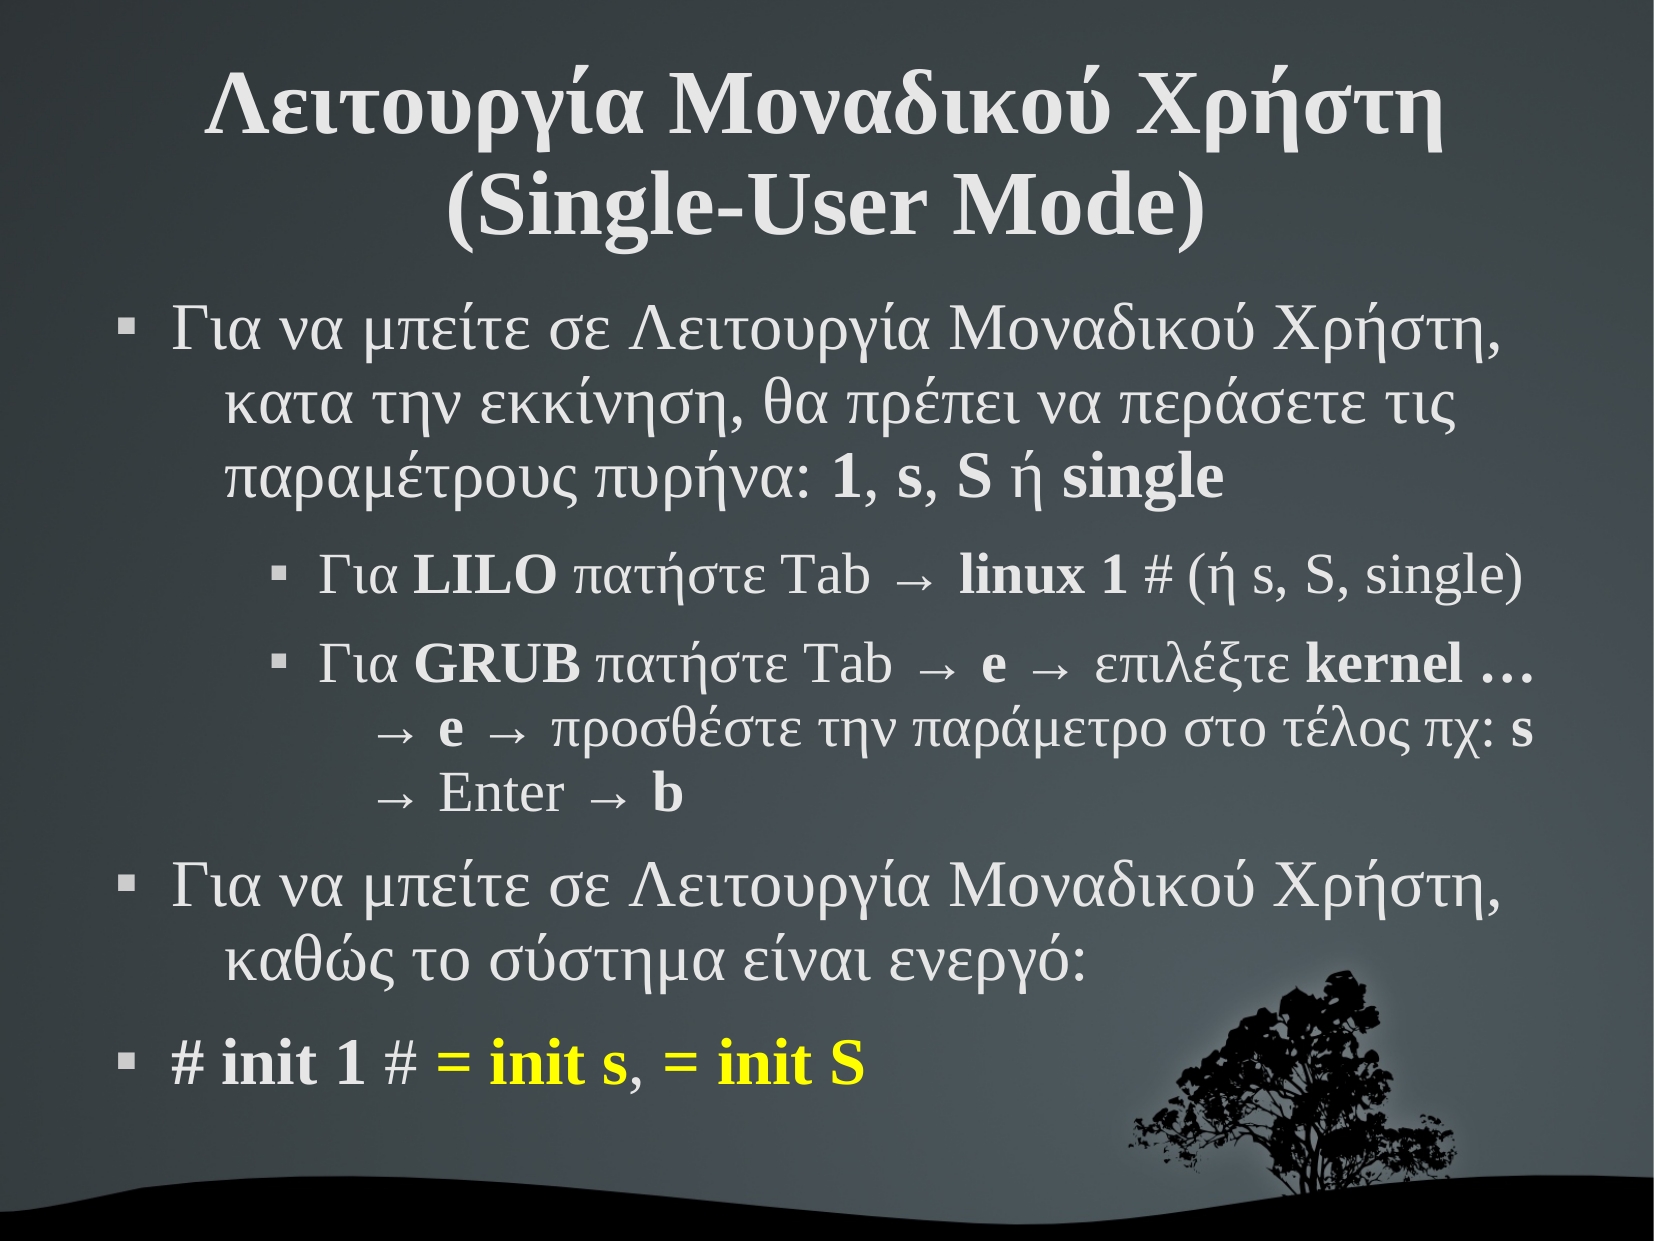

# Λειτουργία Mοναδικού Xρήστη (Single-User Mode)
Για να μπείτε σε Λειτουργία Μοναδικού Χρήστη, κατα την εκκίνηση, θα πρέπει να περάσετε τις παραμέτρους πυρήνα: 1, s, S ή single
Για LILO πατήστε Tab → linux 1 # (ή s, S, single)
Για GRUB πατήστε Tab → e → επιλέξτε kernel … → e → προσθέστε την παράμετρο στο τέλος πχ: s → Enter → b
Για να μπείτε σε Λειτουργία Μοναδικού Χρήστη, καθώς το σύστημα είναι ενεργό:
# init 1 # = init s, = init S